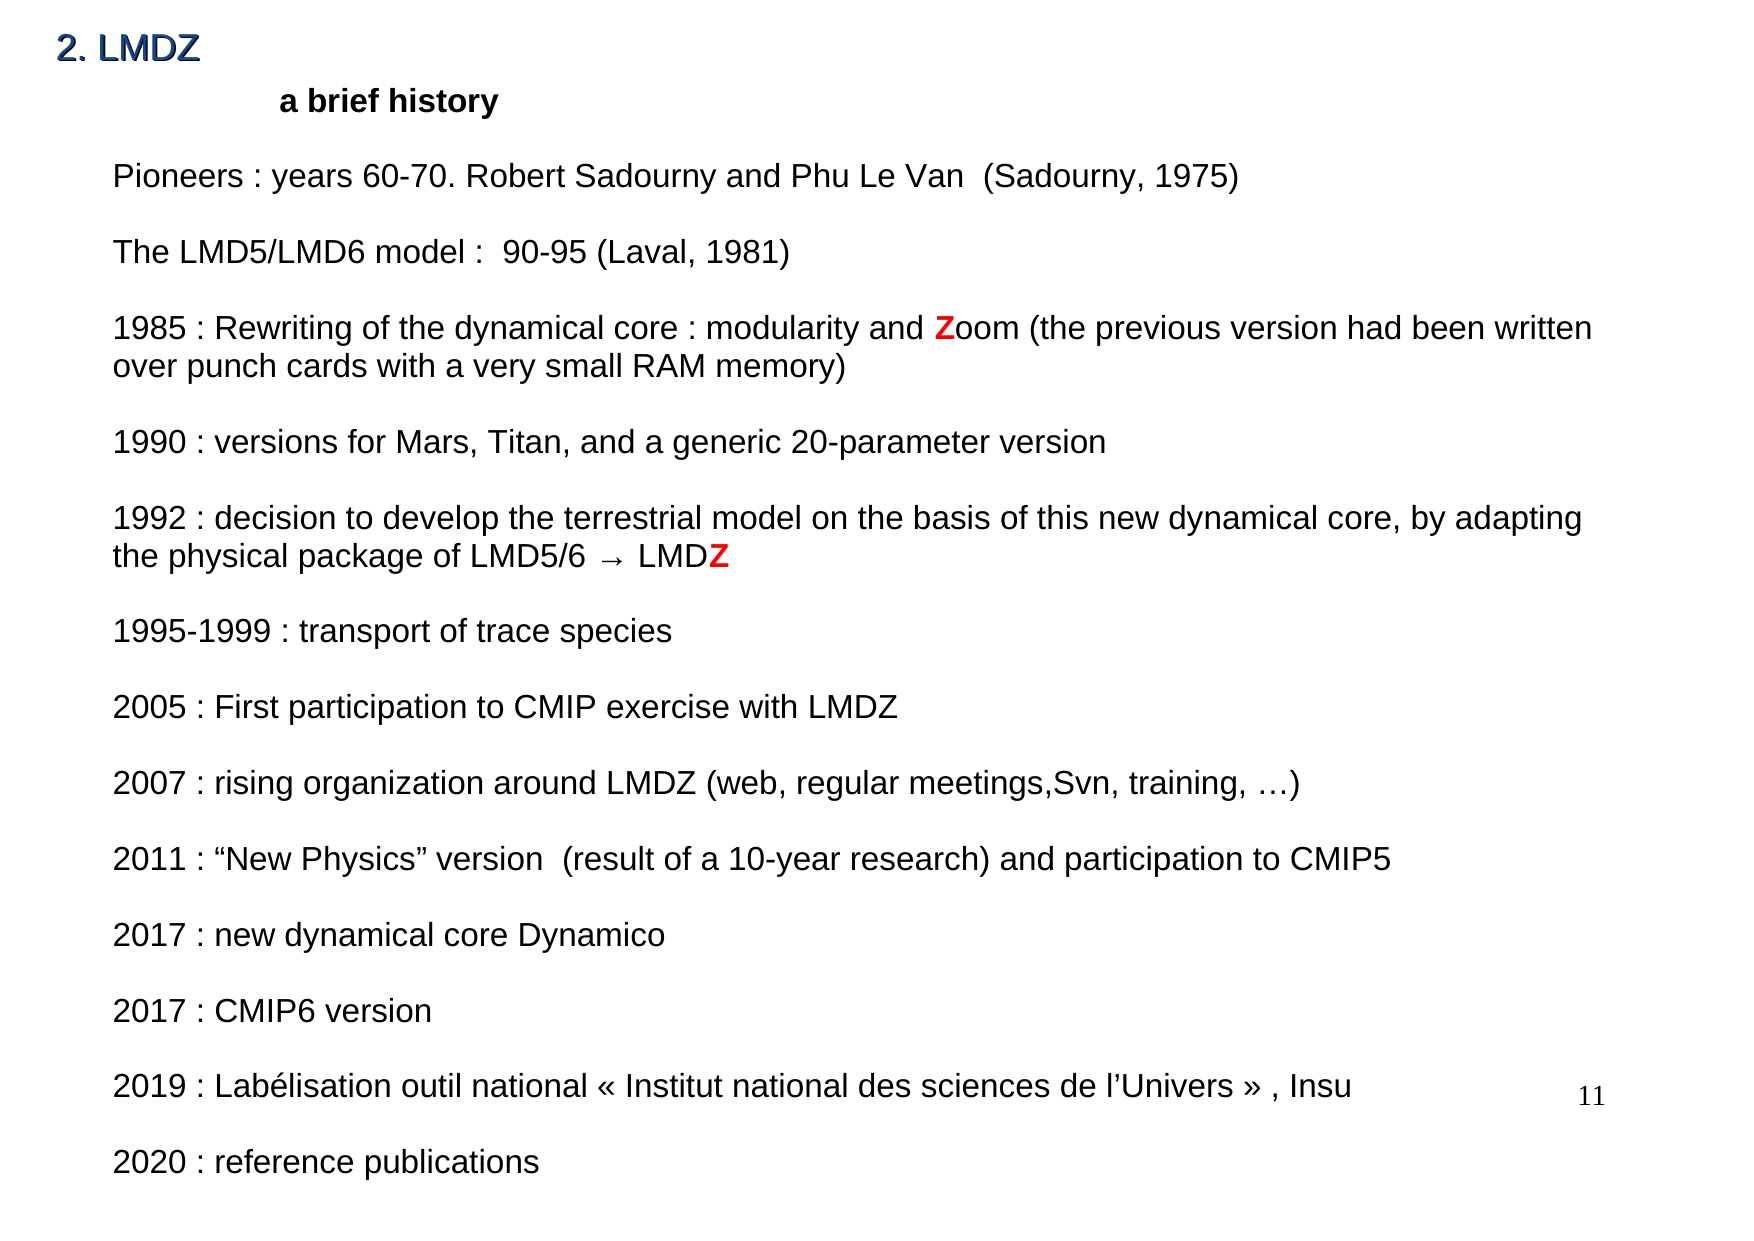

2. LMDZ
 a brief history
Pioneers : years 60-70. Robert Sadourny and Phu Le Van (Sadourny, 1975)
The LMD5/LMD6 model : 90-95 (Laval, 1981)
1985 : Rewriting of the dynamical core : modularity and Zoom (the previous version had been written over punch cards with a very small RAM memory)
1990 : versions for Mars, Titan, and a generic 20-parameter version
1992 : decision to develop the terrestrial model on the basis of this new dynamical core, by adapting the physical package of LMD5/6 → LMDZ
1995-1999 : transport of trace species
2005 : First participation to CMIP exercise with LMDZ
2007 : rising organization around LMDZ (web, regular meetings,Svn, training, …)
2011 : “New Physics” version (result of a 10-year research) and participation to CMIP5
2017 : new dynamical core Dynamico
2017 : CMIP6 version
2019 : Labélisation outil national « Institut national des sciences de l’Univers » , Insu
2020 : reference publications
11